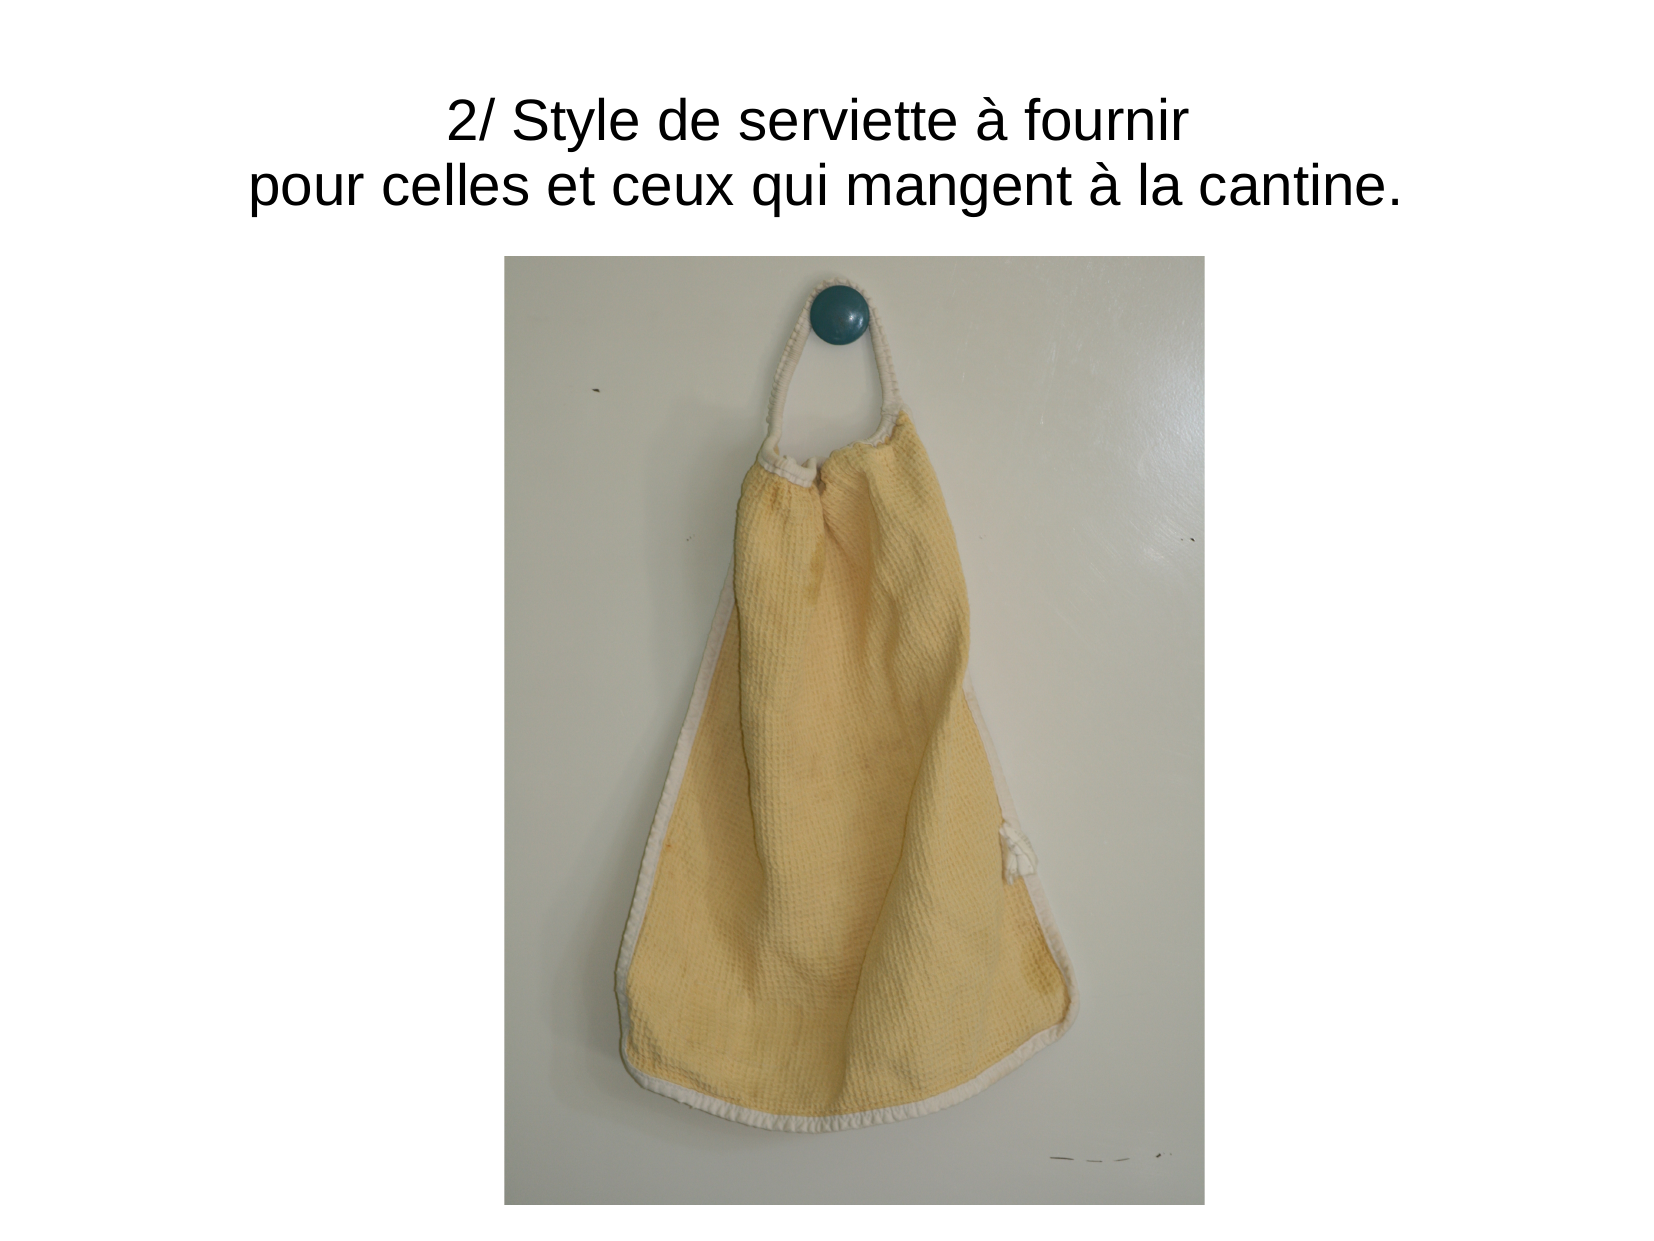

# 2/ Style de serviette à fournir pour celles et ceux qui mangent à la cantine.